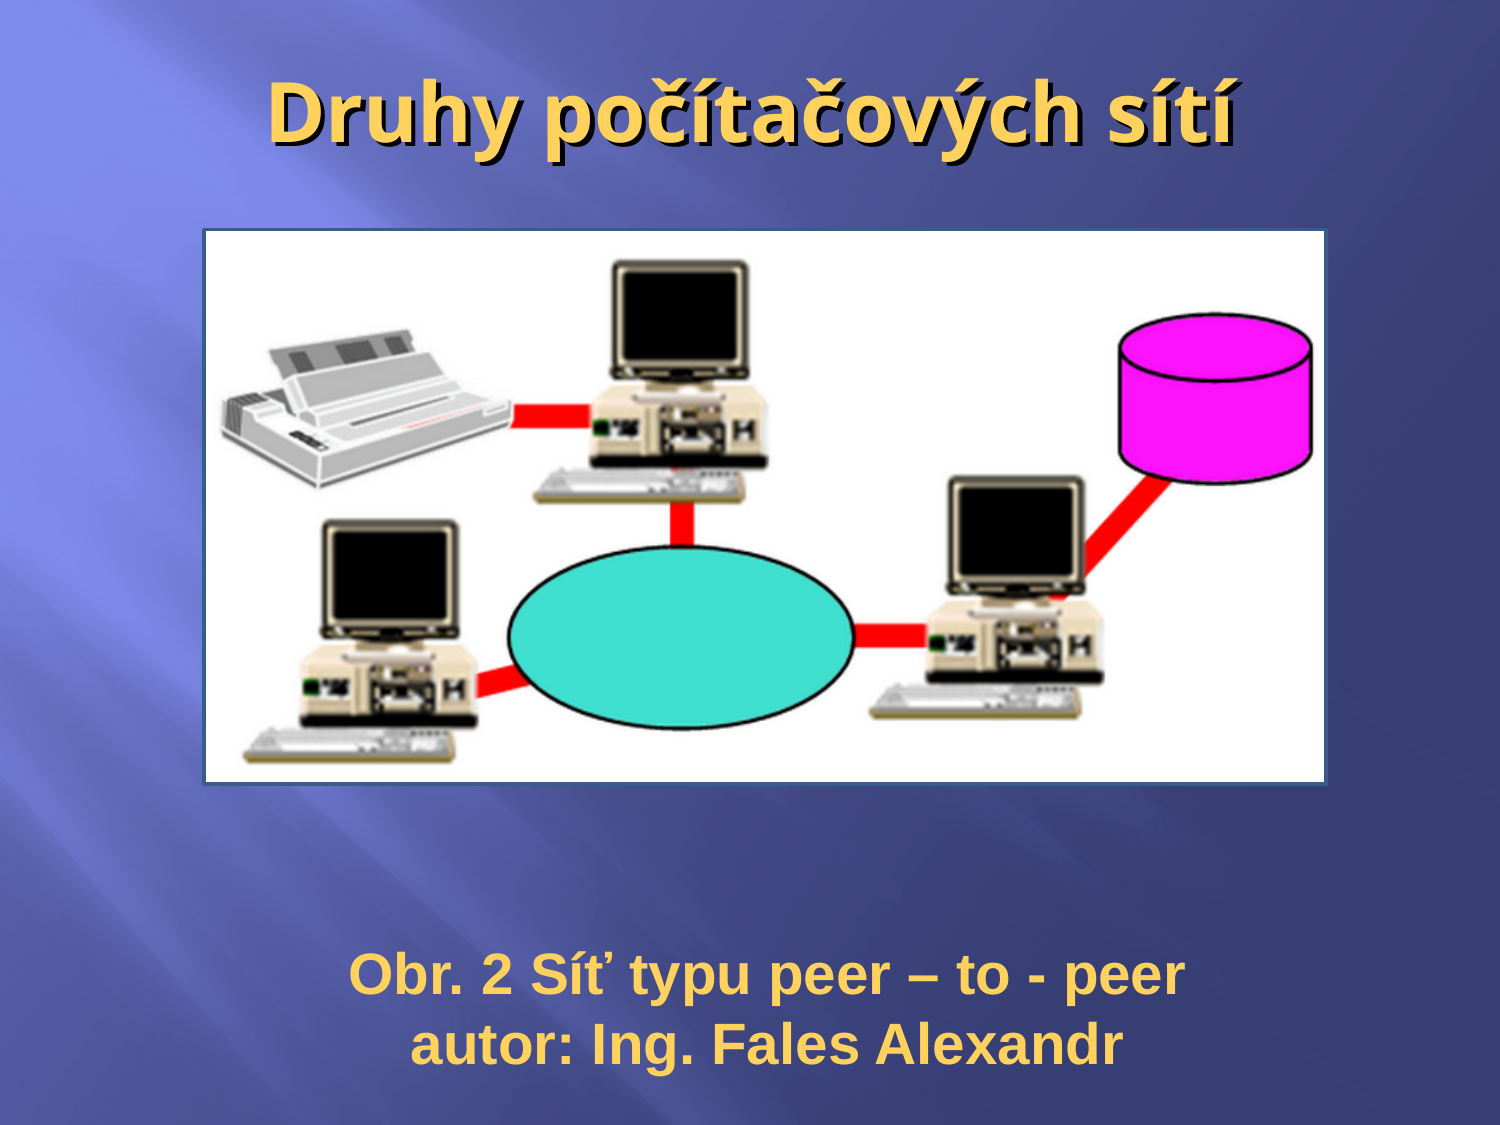

# Druhy počítačových sítí
Obr. 2 Síť typu peer – to - peer
autor: Ing. Fales Alexandr